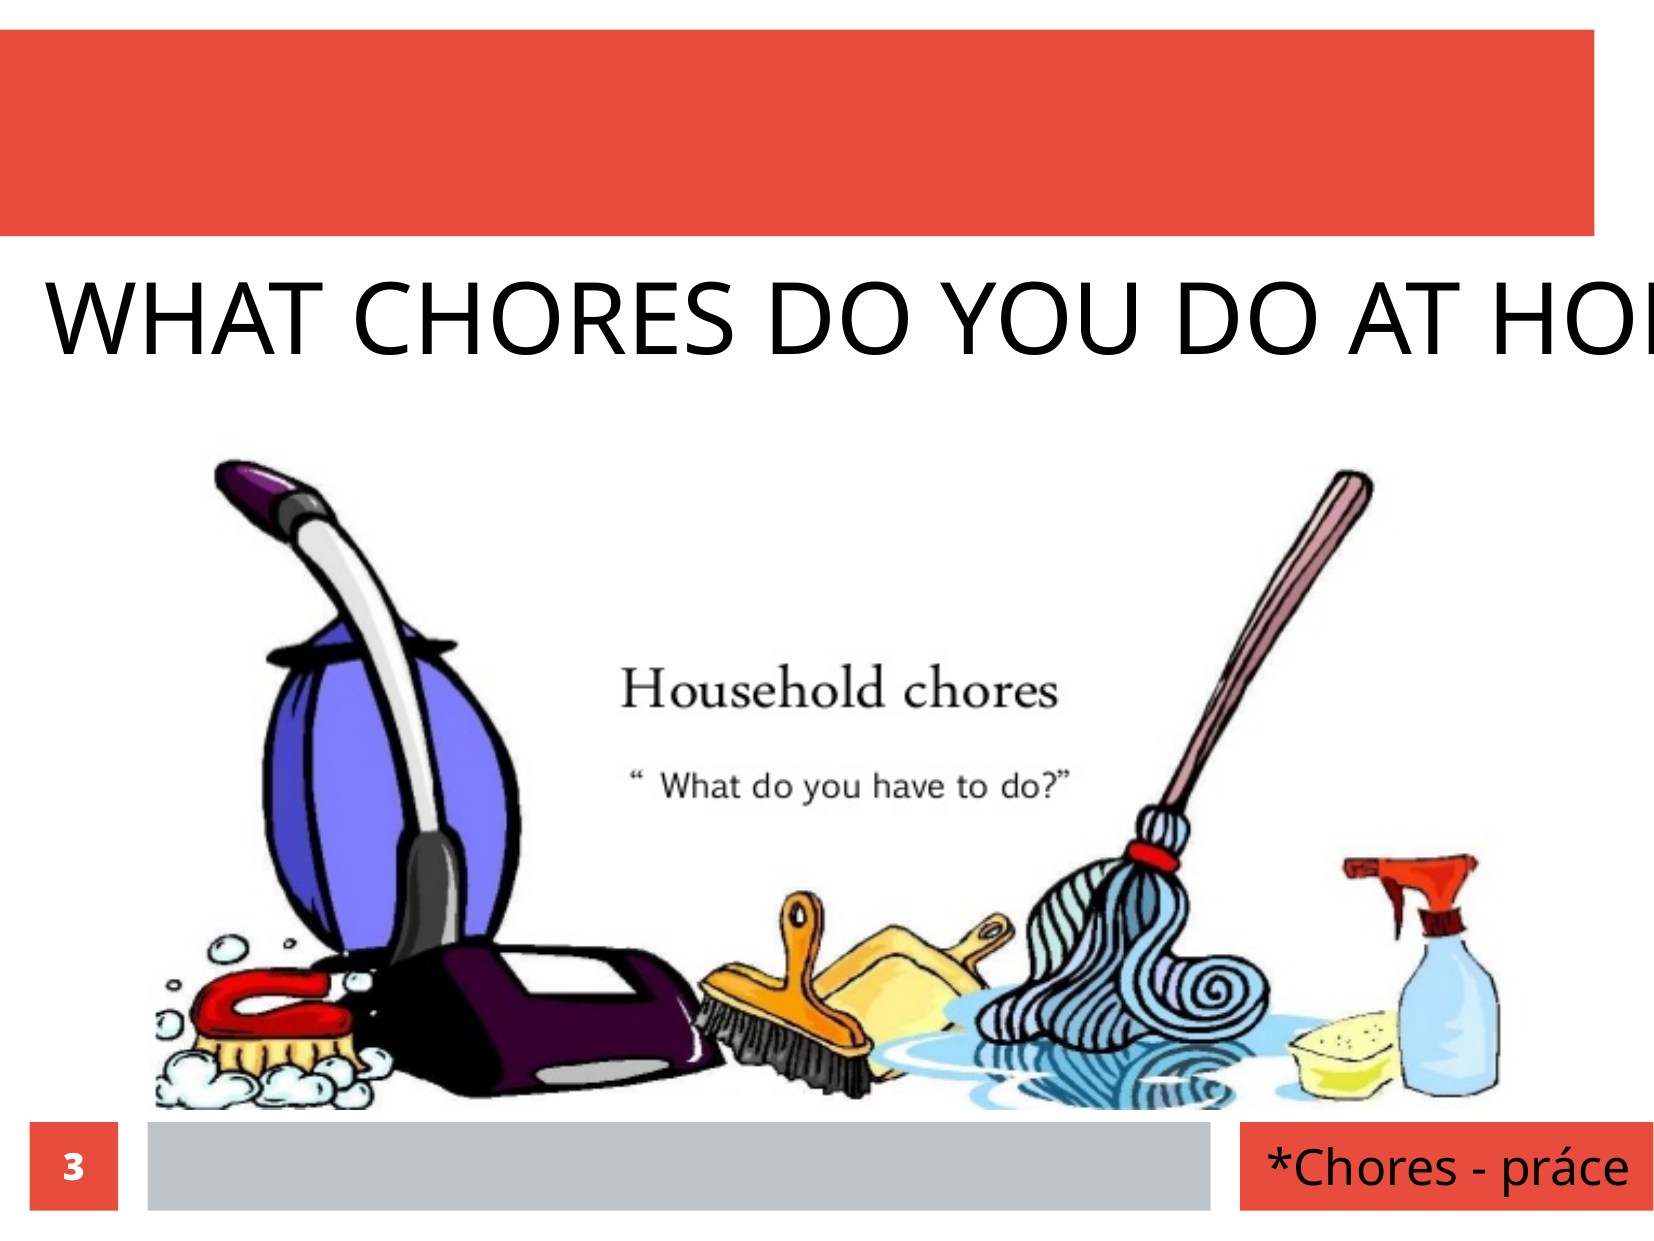

WHAT CHORES DO YOU DO AT HOME ?
3
*Chores - práce